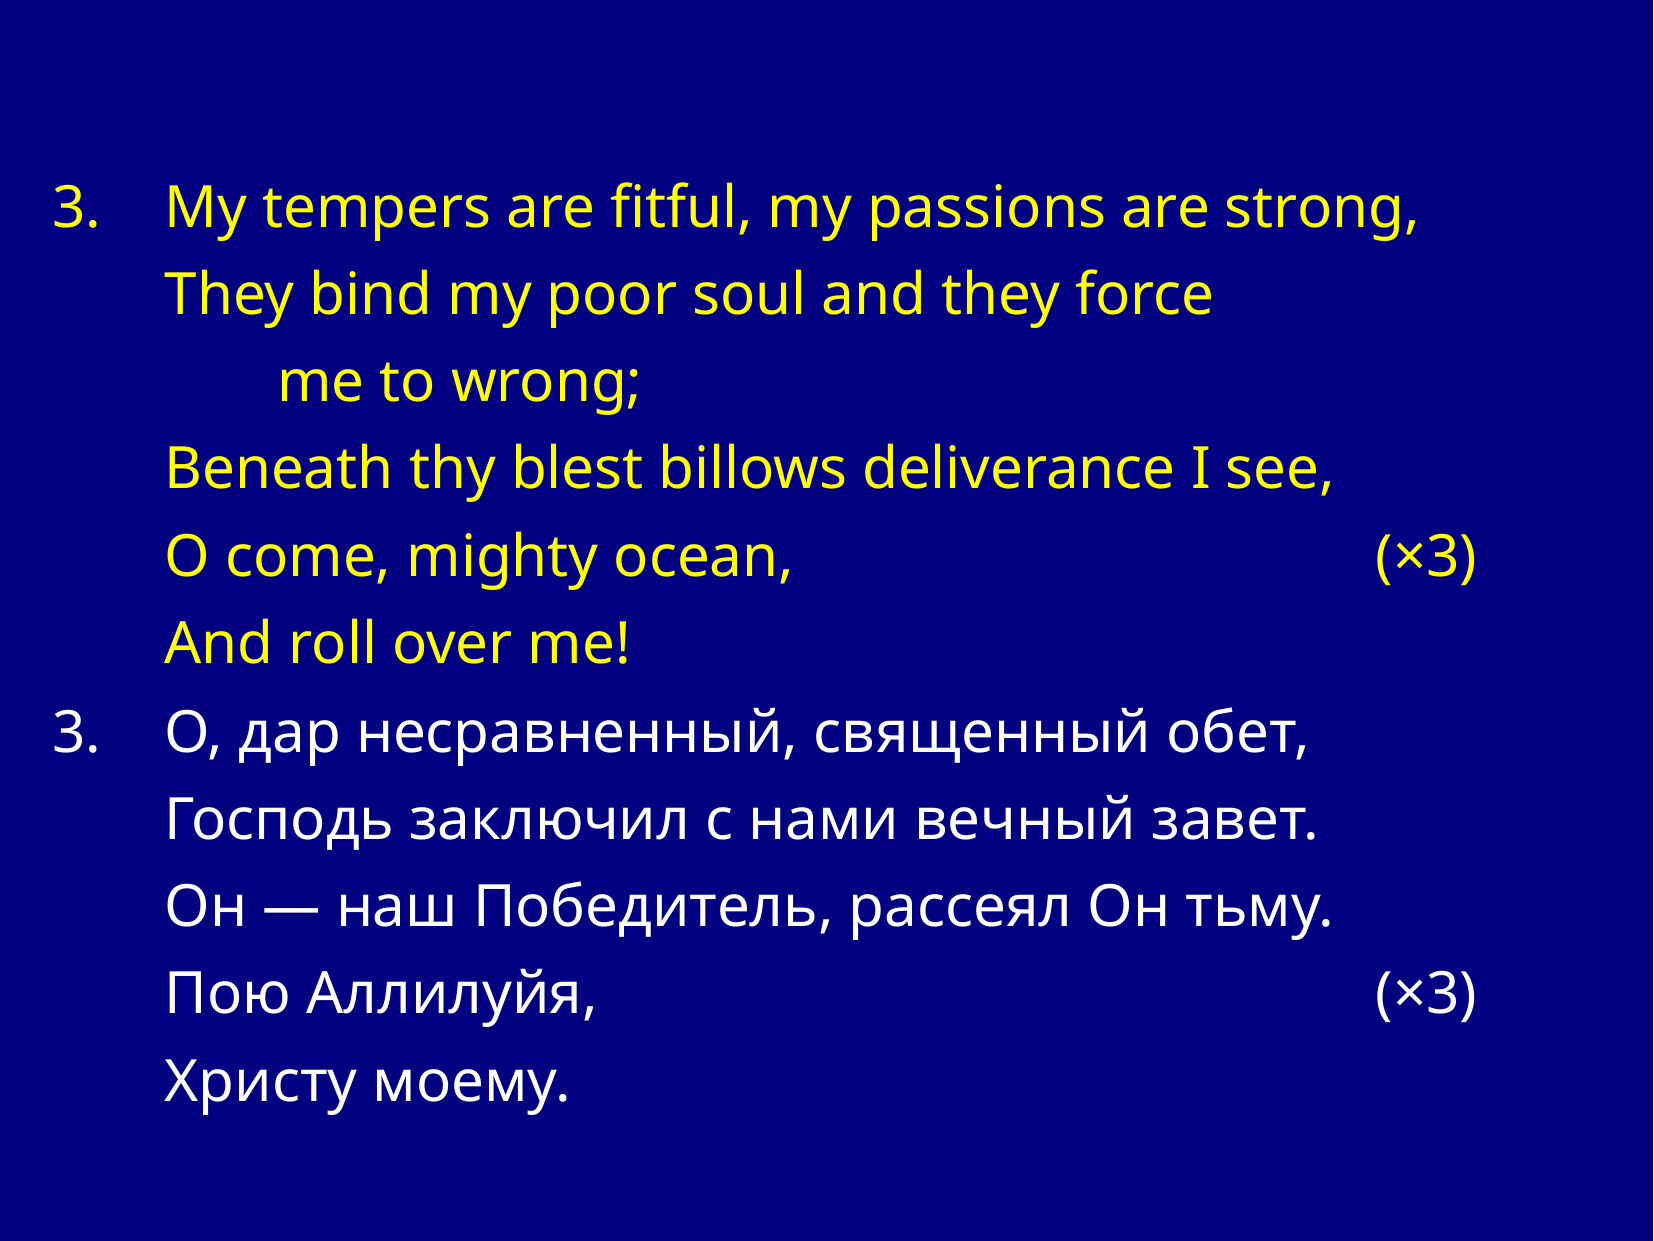

3.	My tempers are fitful, my passions are strong,
	They bind my poor soul and they force
		me to wrong;
	Beneath thy blest billows deliverance I see,
	O come, mighty ocean,	(×3)
	And roll over me!
3.	О, дар несравненный, священный обет,
	Господь заключил с нами вечный завет.
	Он — наш Победитель, рассеял Он тьму.
	Пою Аллилуйя,	(×3)
	Христу моему.